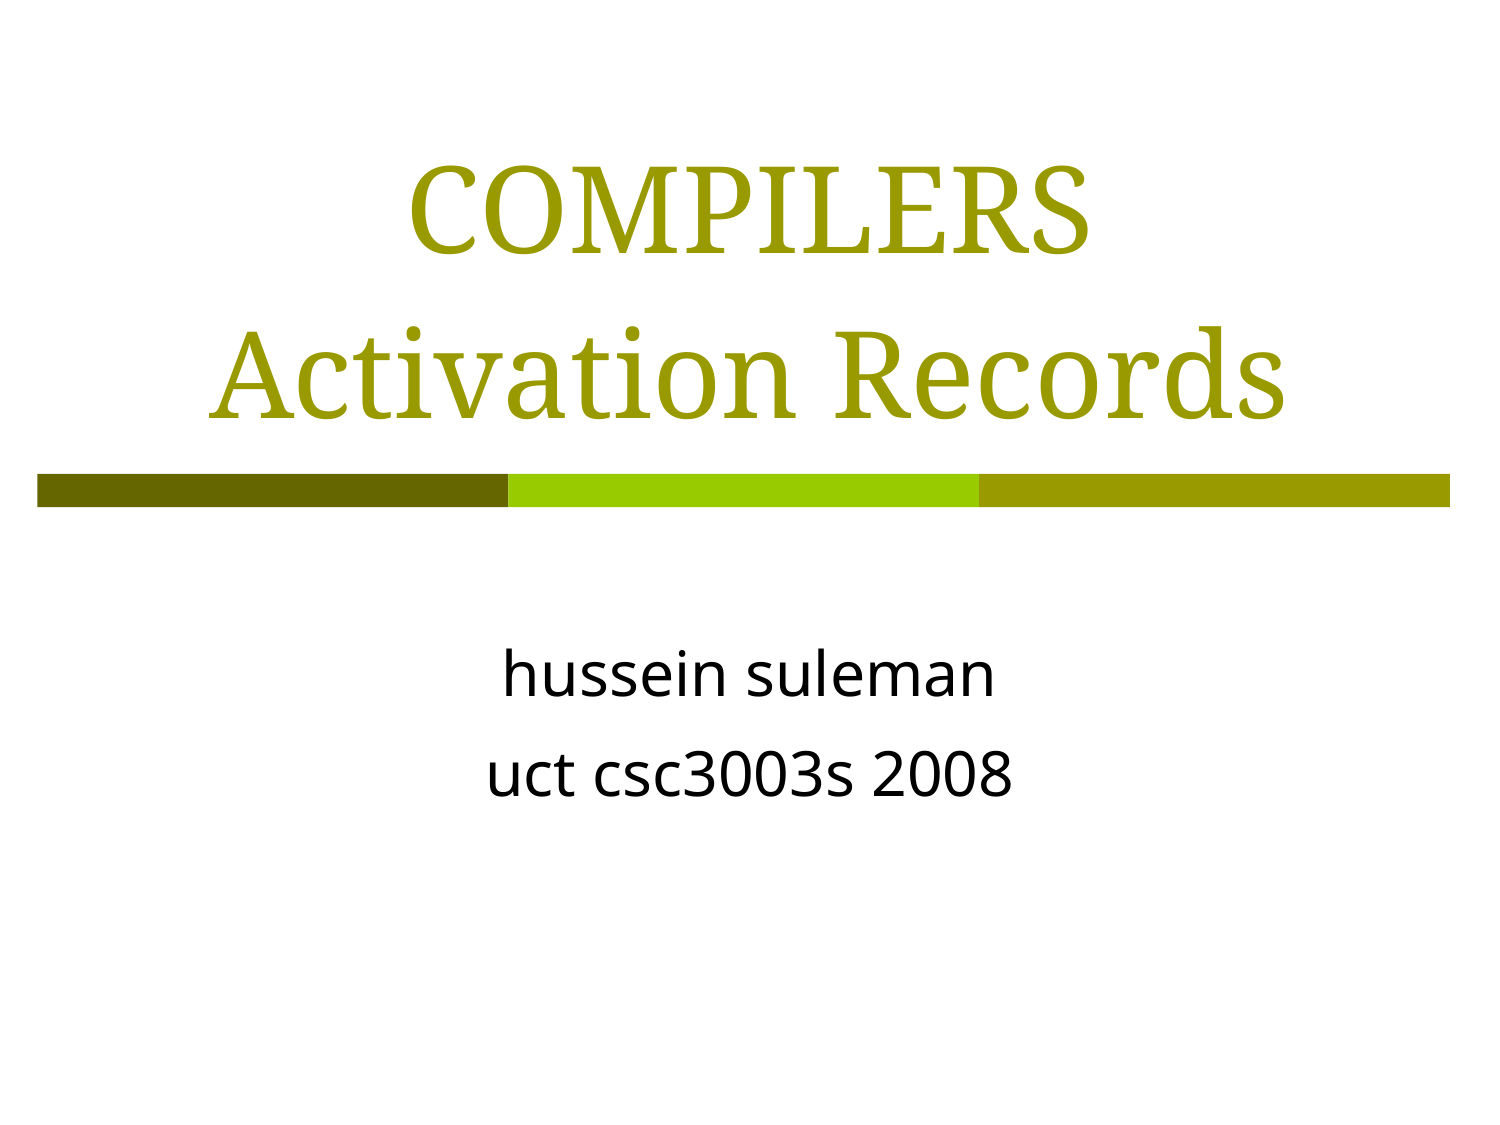

# COMPILERS Activation Records
hussein suleman
uct csc3003s 2008